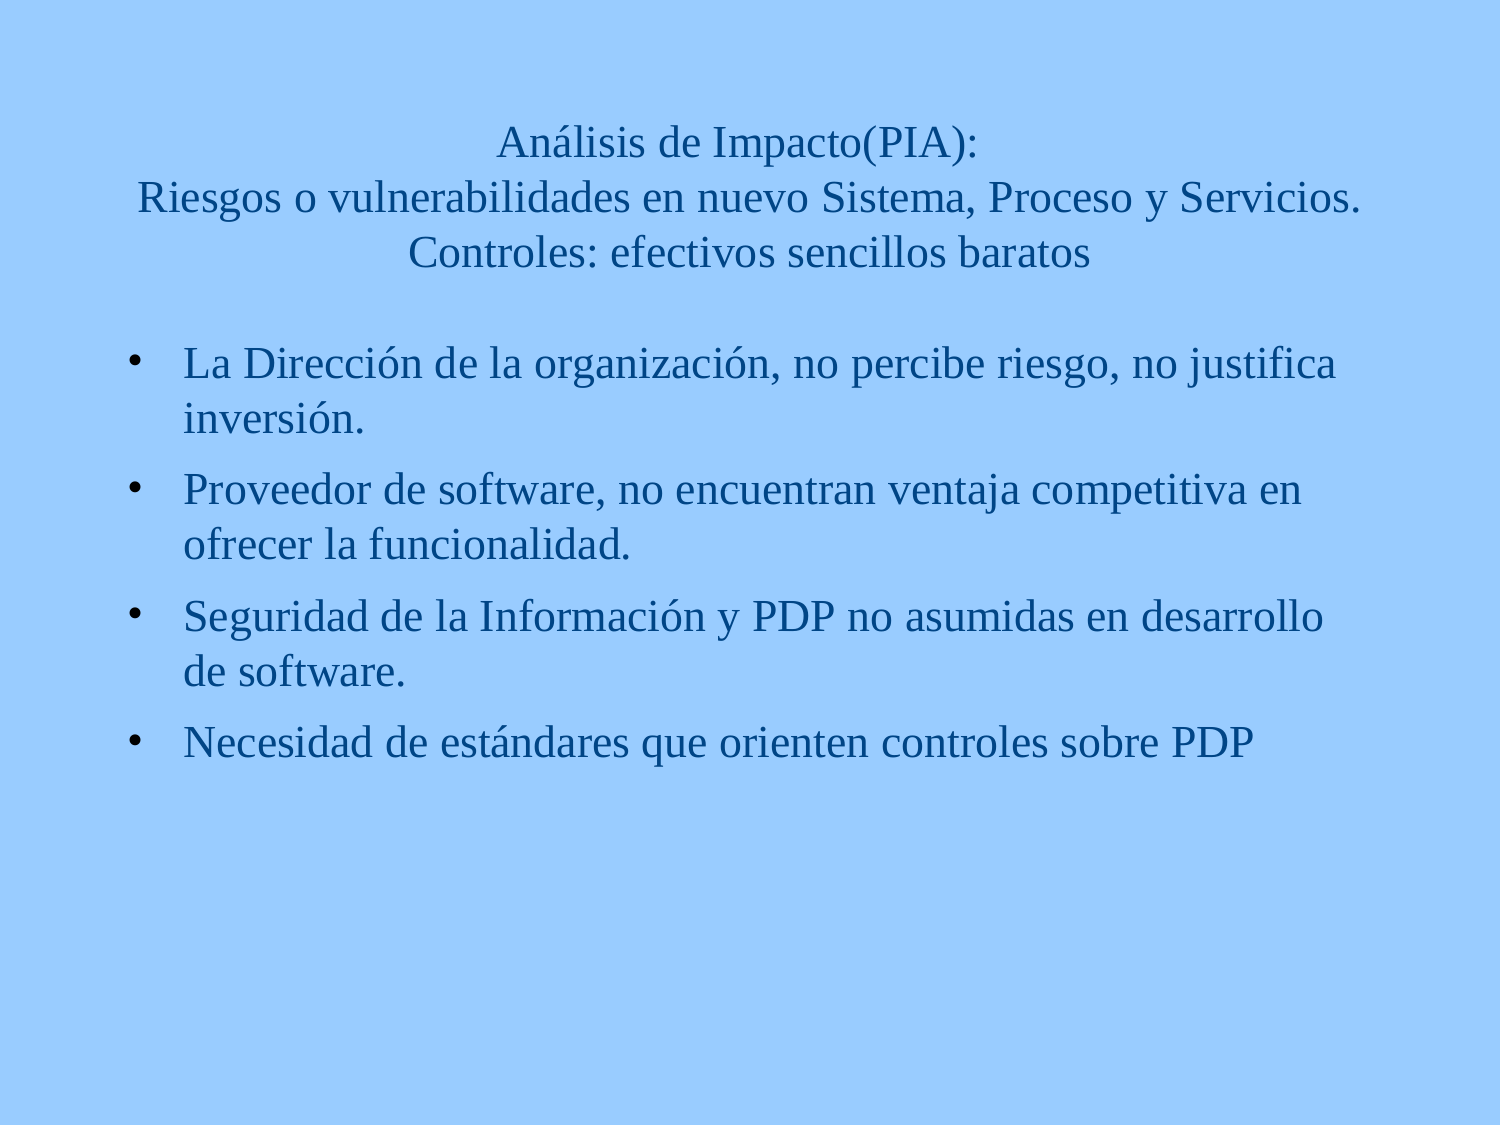

# Análisis de Impacto(PIA): Riesgos o vulnerabilidades en nuevo Sistema, Proceso y Servicios. Controles: efectivos sencillos baratos
La Dirección de la organización, no percibe riesgo, no justifica inversión.
Proveedor de software, no encuentran ventaja competitiva en ofrecer la funcionalidad.
Seguridad de la Información y PDP no asumidas en desarrollo de software.
Necesidad de estándares que orienten controles sobre PDP